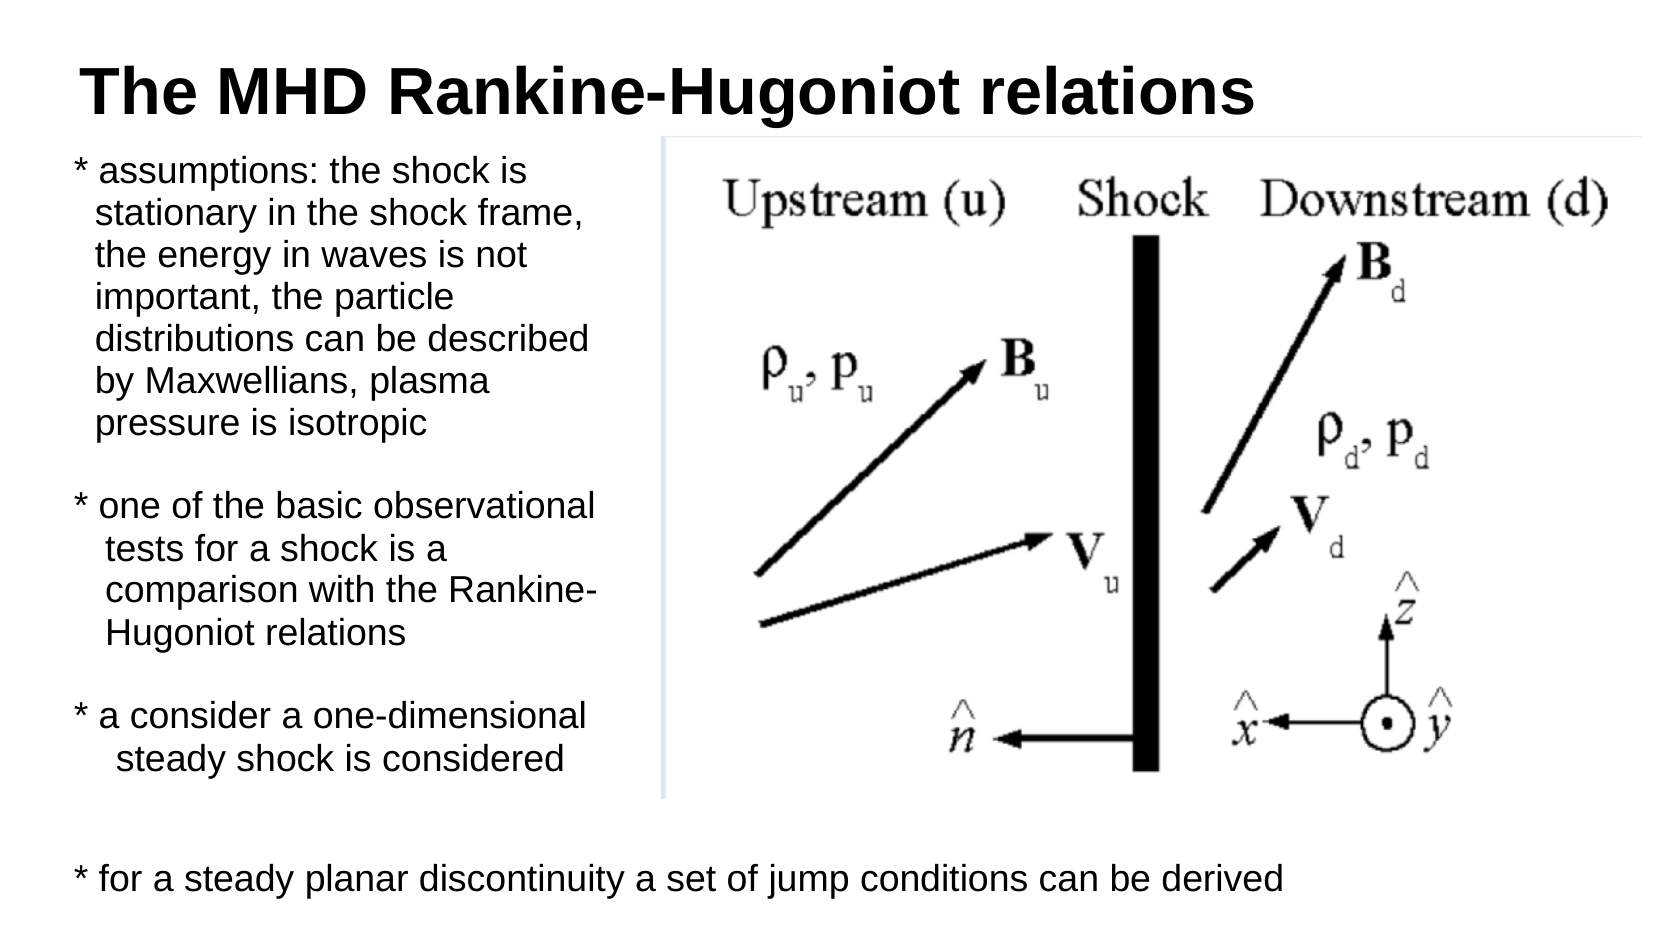

The MHD Rankine-Hugoniot relations
* assumptions: the shock is
 stationary in the shock frame,
 the energy in waves is not
 important, the particle
 distributions can be described
 by Maxwellians, plasma
 pressure is isotropic
* one of the basic observational
 tests for a shock is a
 comparison with the Rankine-
 Hugoniot relations
* a consider a one-dimensional
 steady shock is considered
* for a steady planar discontinuity a set of jump conditions can be derived